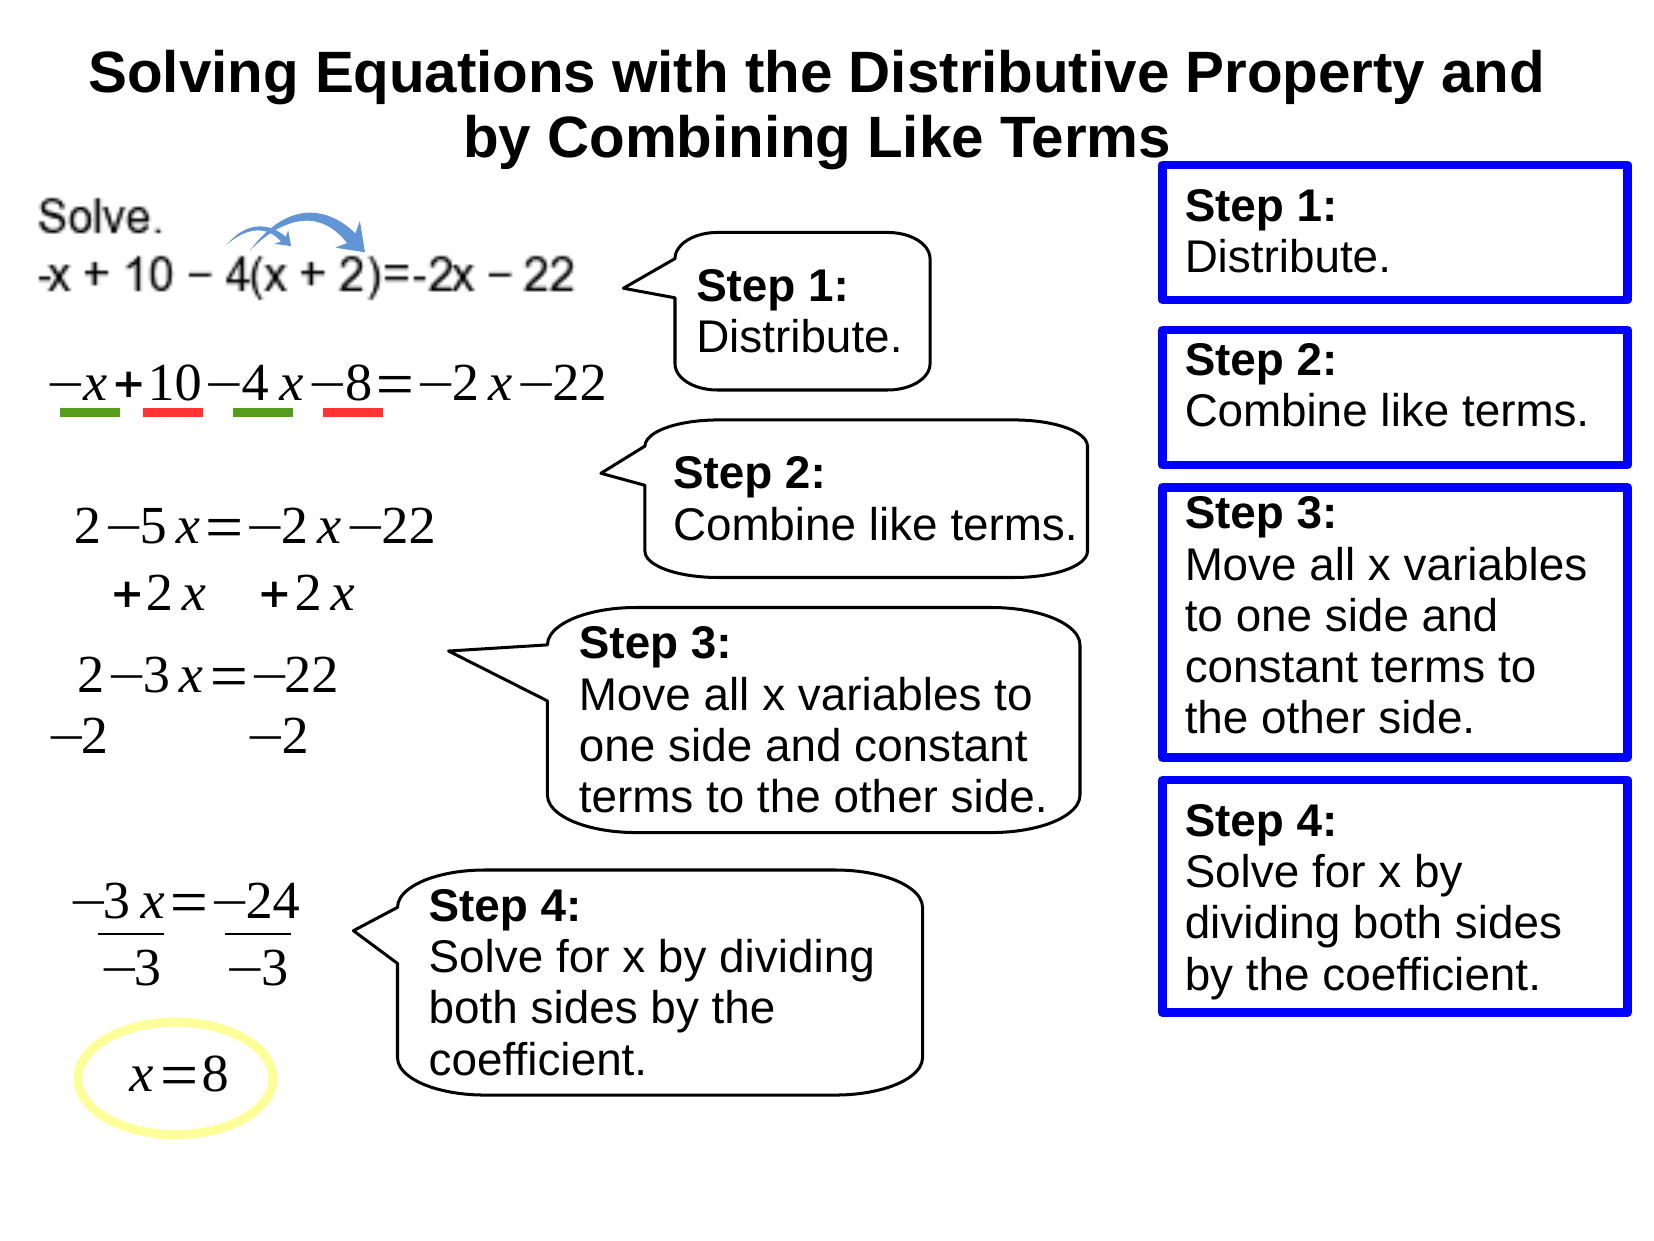

Solving Equations with the Distributive Property and by Combining Like Terms
Step 1:
Distribute.
Step 2:
Combine like terms.
Step 3:
Move all x variables to one side and constant terms to the other side.
Step 4:
Solve for x by dividing both sides by the coefficient.
Step 1:
Distribute.
Step 2:
Combine like terms.
Step 3:
Move all x variables to
one side and constant
terms to the other side.
Step 4:
Solve for x by dividing
both sides by the
coefficient.